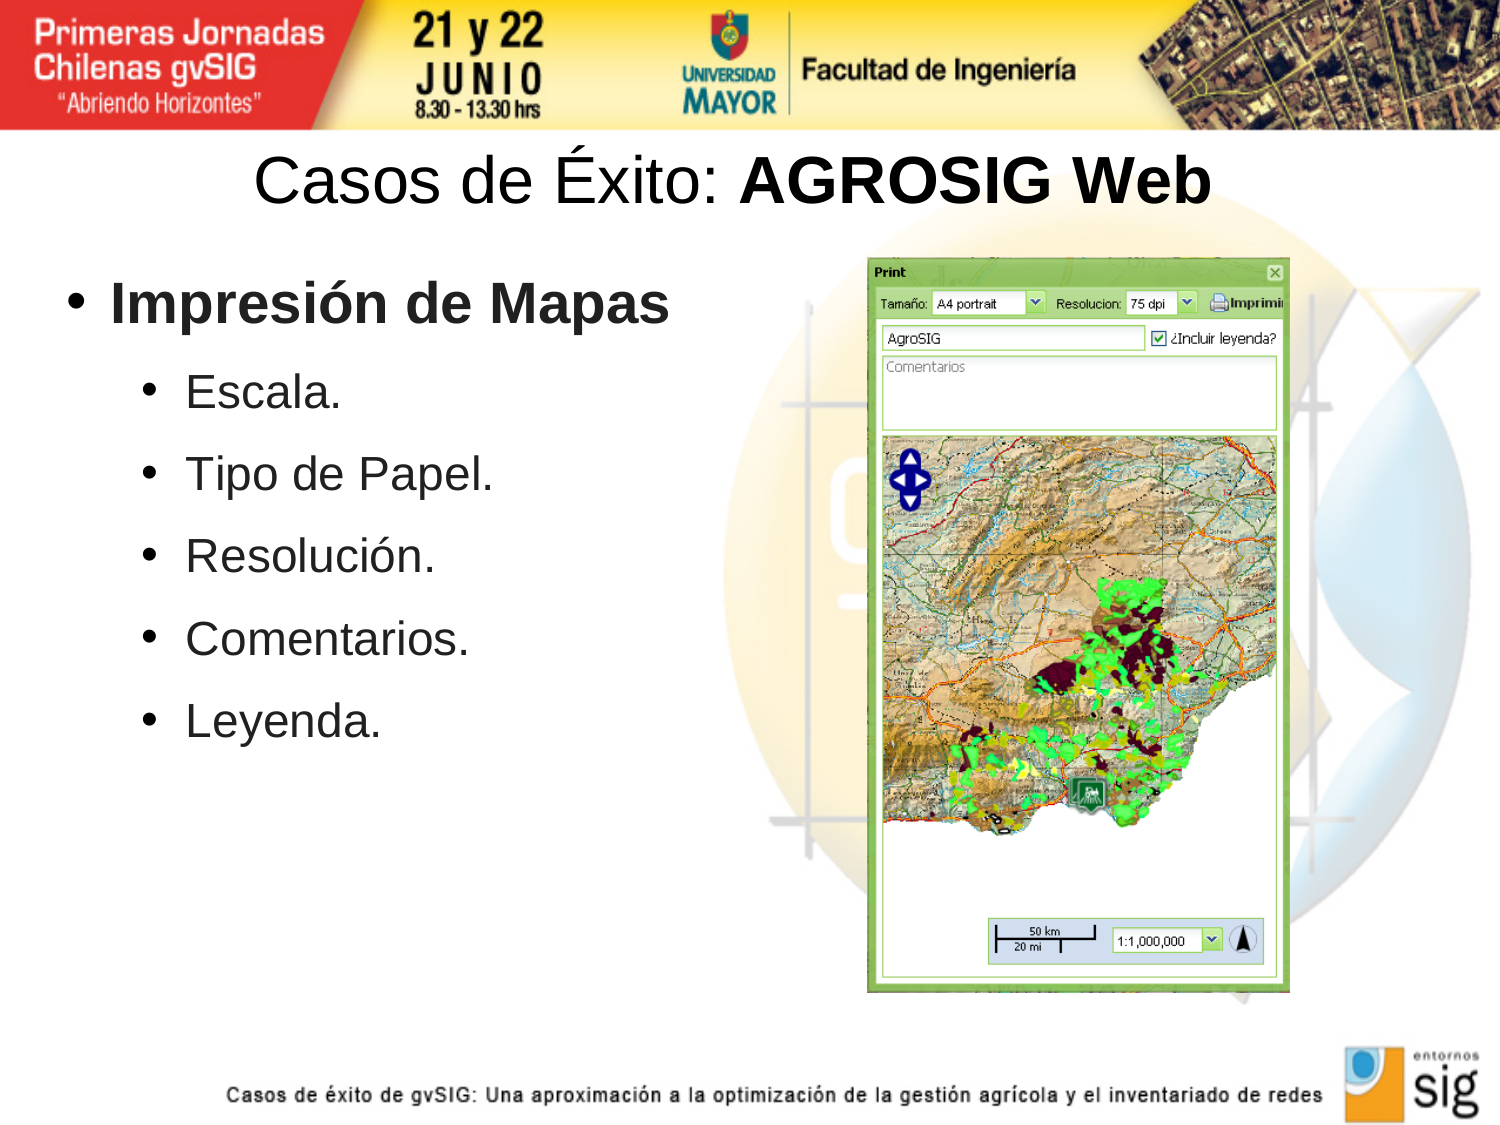

# Casos de Éxito: AGROSIG Web
Impresión de Mapas
Escala.
Tipo de Papel.
Resolución.
Comentarios.
Leyenda.